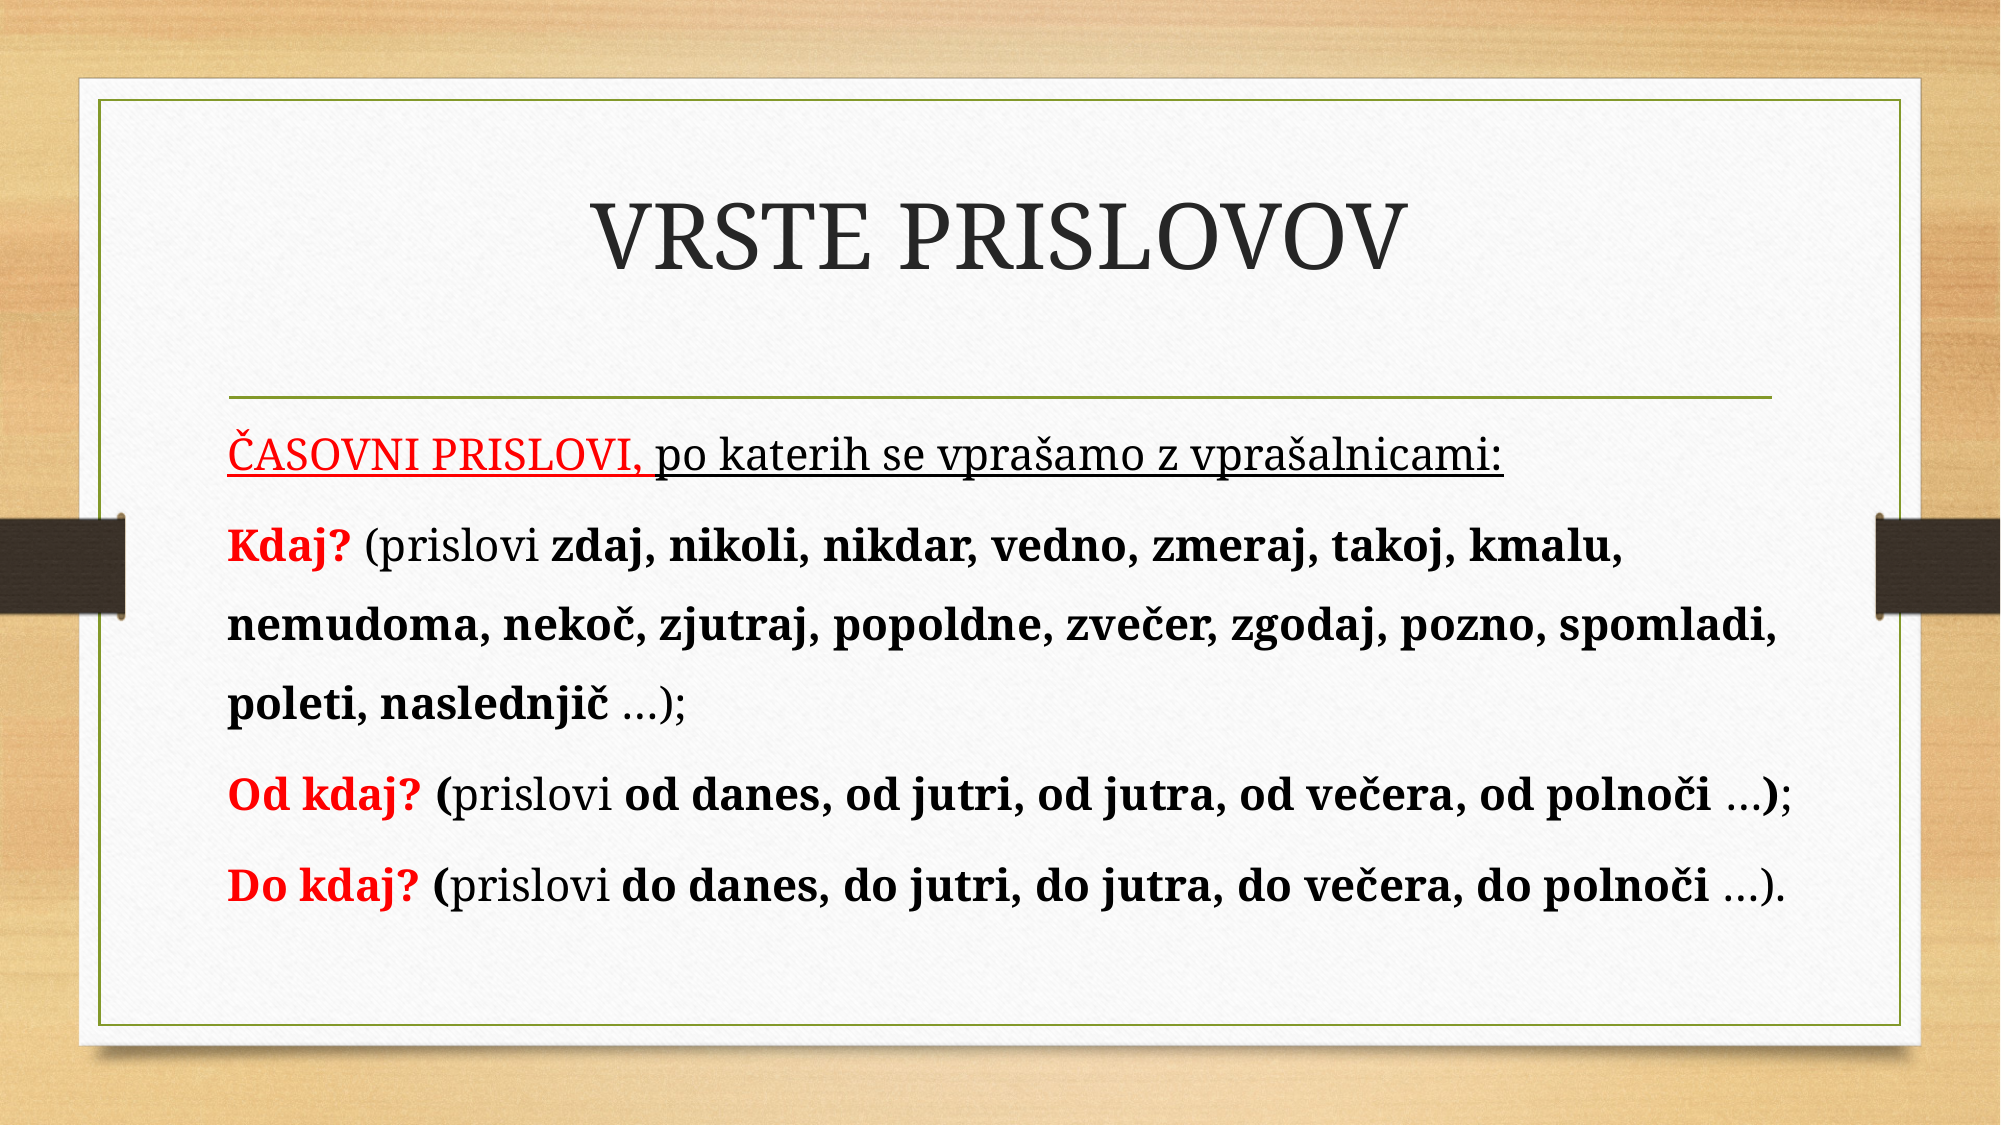

# VRSTE PRISLOVOV
ČASOVNI PRISLOVI, po katerih se vprašamo z vprašalnicami:
Kdaj? (prislovi zdaj, nikoli, nikdar, vedno, zmeraj, takoj, kmalu, nemudoma, nekoč, zjutraj, popoldne, zvečer, zgodaj, pozno, spomladi, poleti, naslednjič …);
Od kdaj? (prislovi od danes, od jutri, od jutra, od večera, od polnoči …);
Do kdaj? (prislovi do danes, do jutri, do jutra, do večera, do polnoči …).